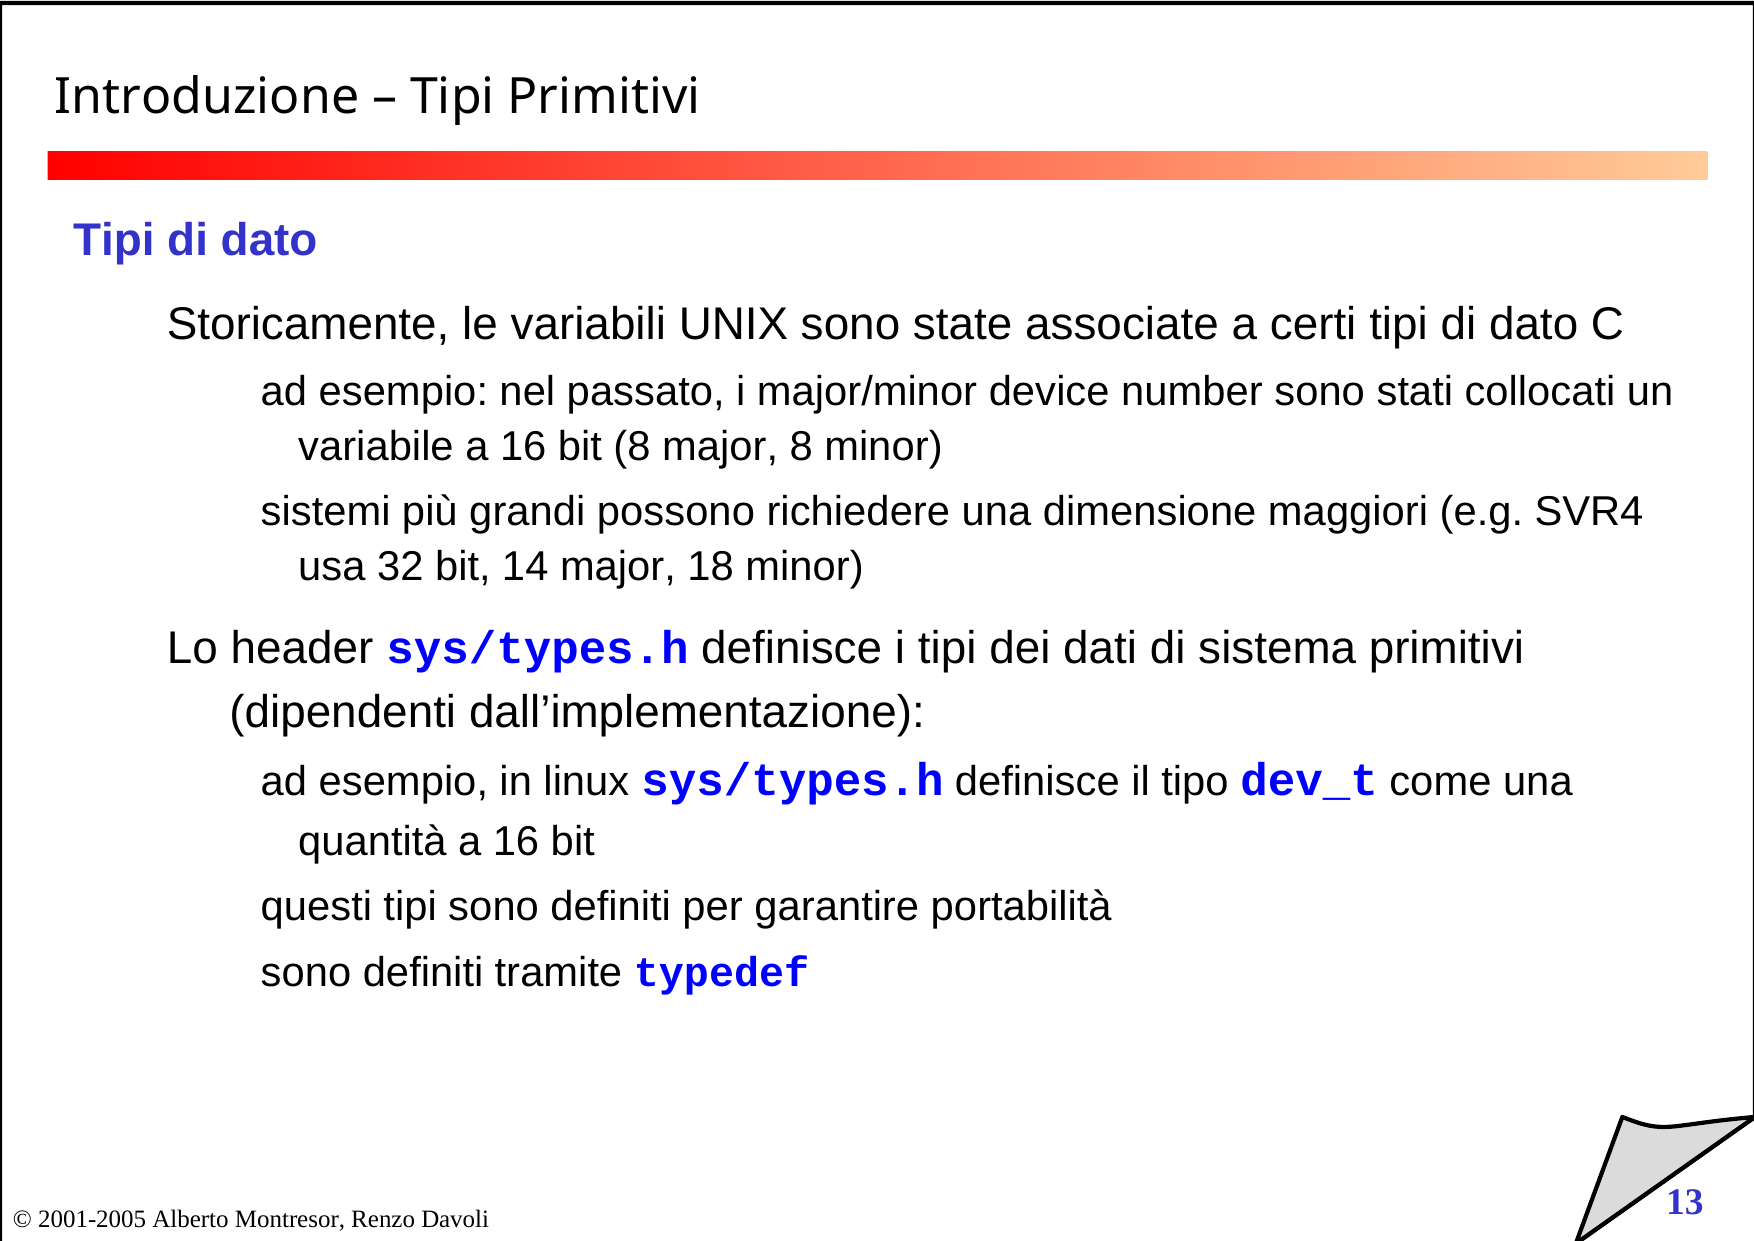

# Introduzione – Tipi Primitivi
Tipi di dato
Storicamente, le variabili UNIX sono state associate a certi tipi di dato C
ad esempio: nel passato, i major/minor device number sono stati collocati un variabile a 16 bit (8 major, 8 minor)
sistemi più grandi possono richiedere una dimensione maggiori (e.g. SVR4 usa 32 bit, 14 major, 18 minor)
Lo header sys/types.h definisce i tipi dei dati di sistema primitivi (dipendenti dall’implementazione):
ad esempio, in linux sys/types.h definisce il tipo dev_t come una quantità a 16 bit
questi tipi sono definiti per garantire portabilità
sono definiti tramite typedef